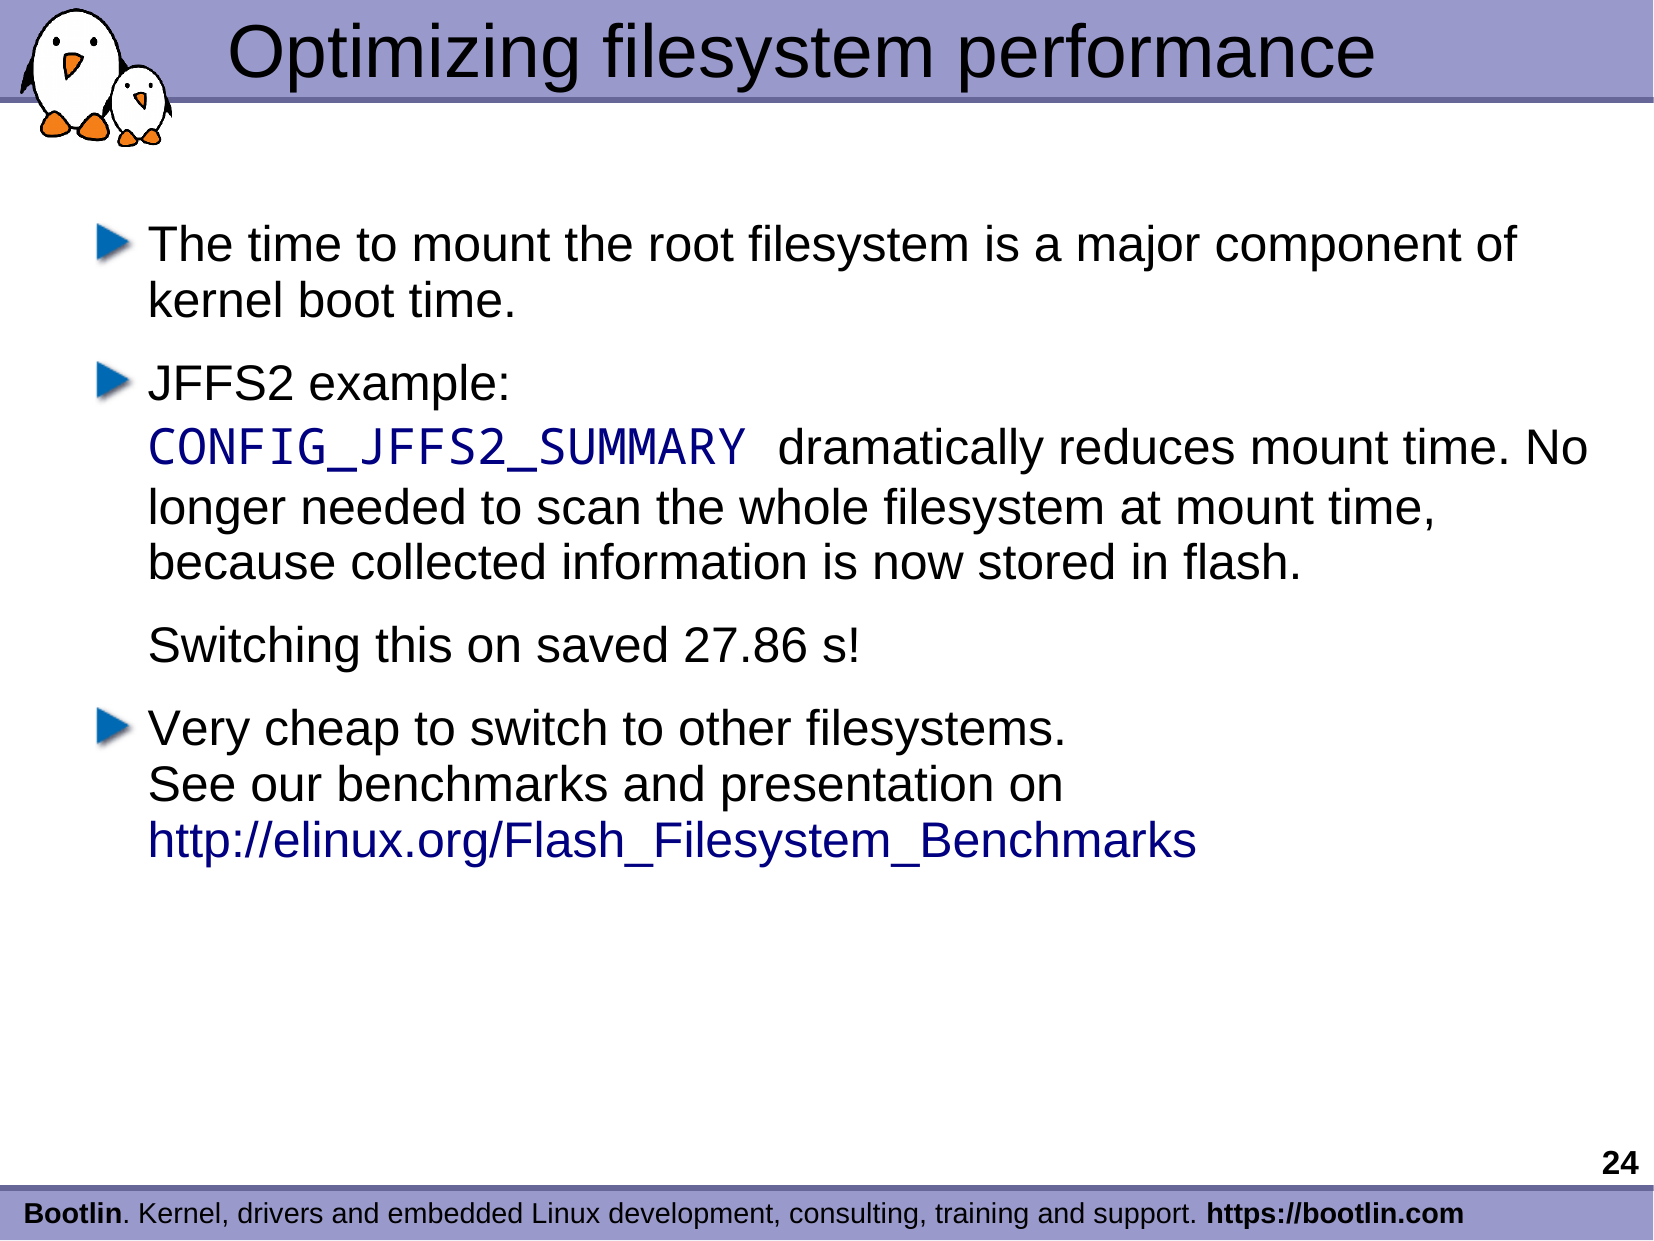

# Optimizing filesystem performance
The time to mount the root filesystem is a major component of kernel boot time.
JFFS2 example:
CONFIG_JFFS2_SUMMARY dramatically reduces mount time. No longer needed to scan the whole filesystem at mount time, because collected information is now stored in flash.
Switching this on saved 27.86 s!
Very cheap to switch to other filesystems.
See our benchmarks and presentation on http://elinux.org/Flash_Filesystem_Benchmarks